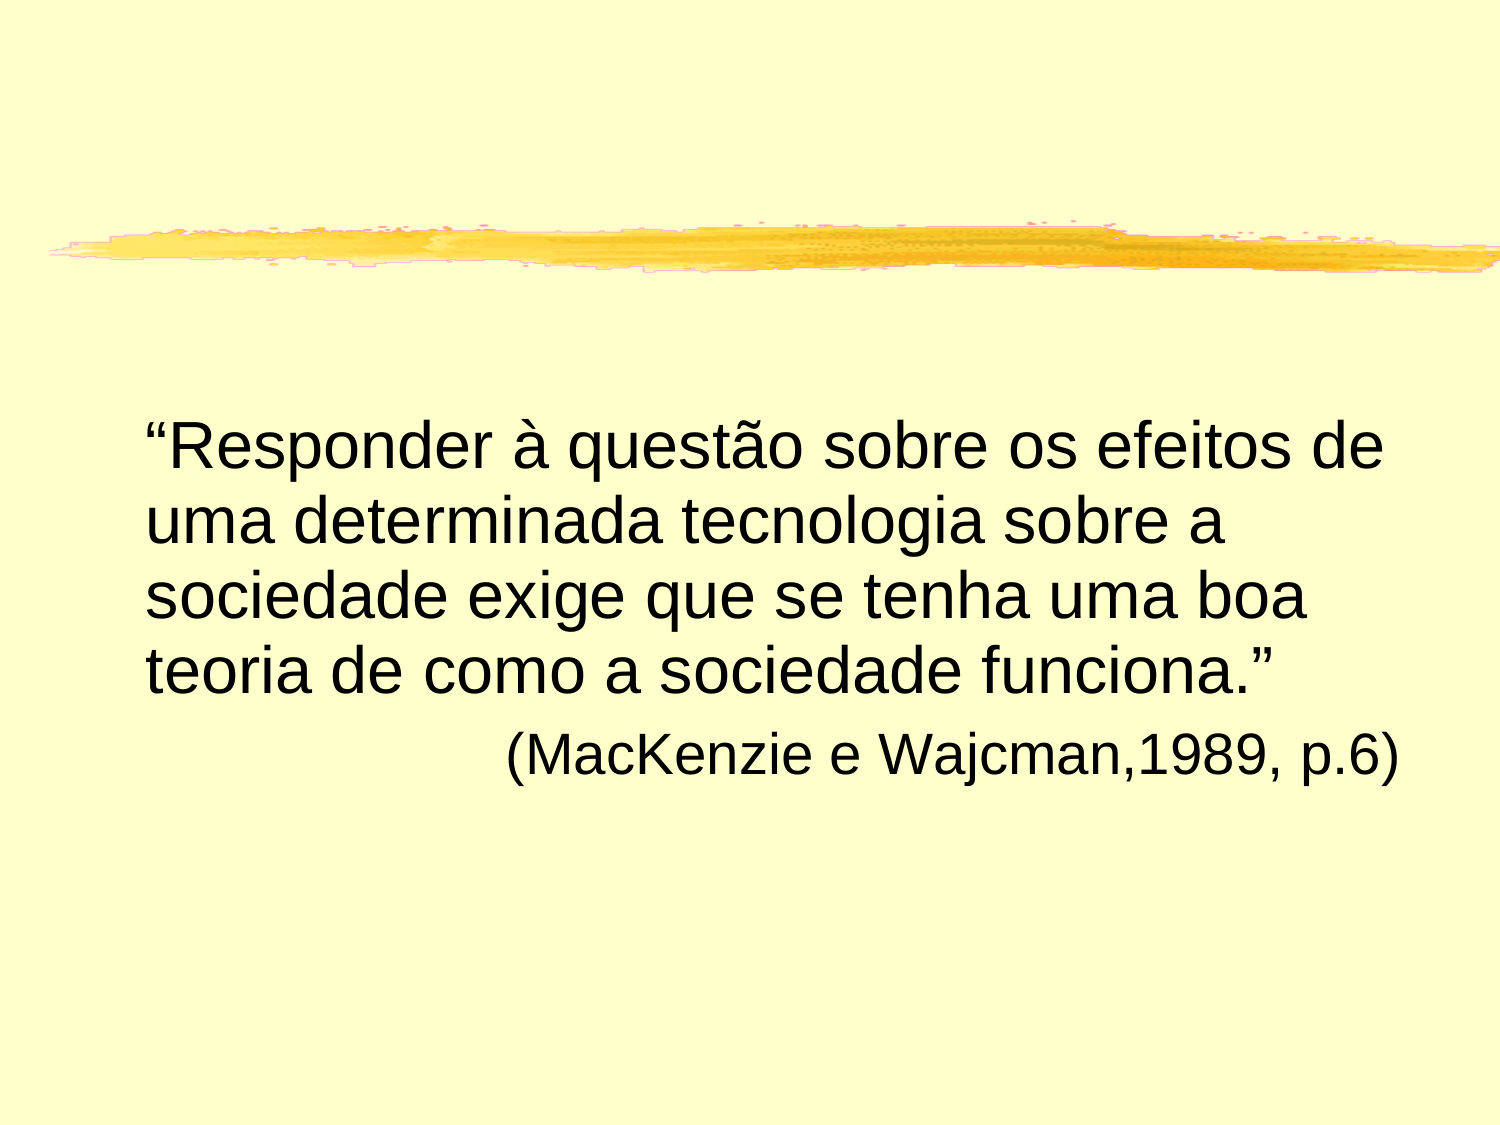

#
	“Responder à questão sobre os efeitos de uma determinada tecnologia sobre a sociedade exige que se tenha uma boa teoria de como a sociedade funciona.”
(MacKenzie e Wajcman,1989, p.6)